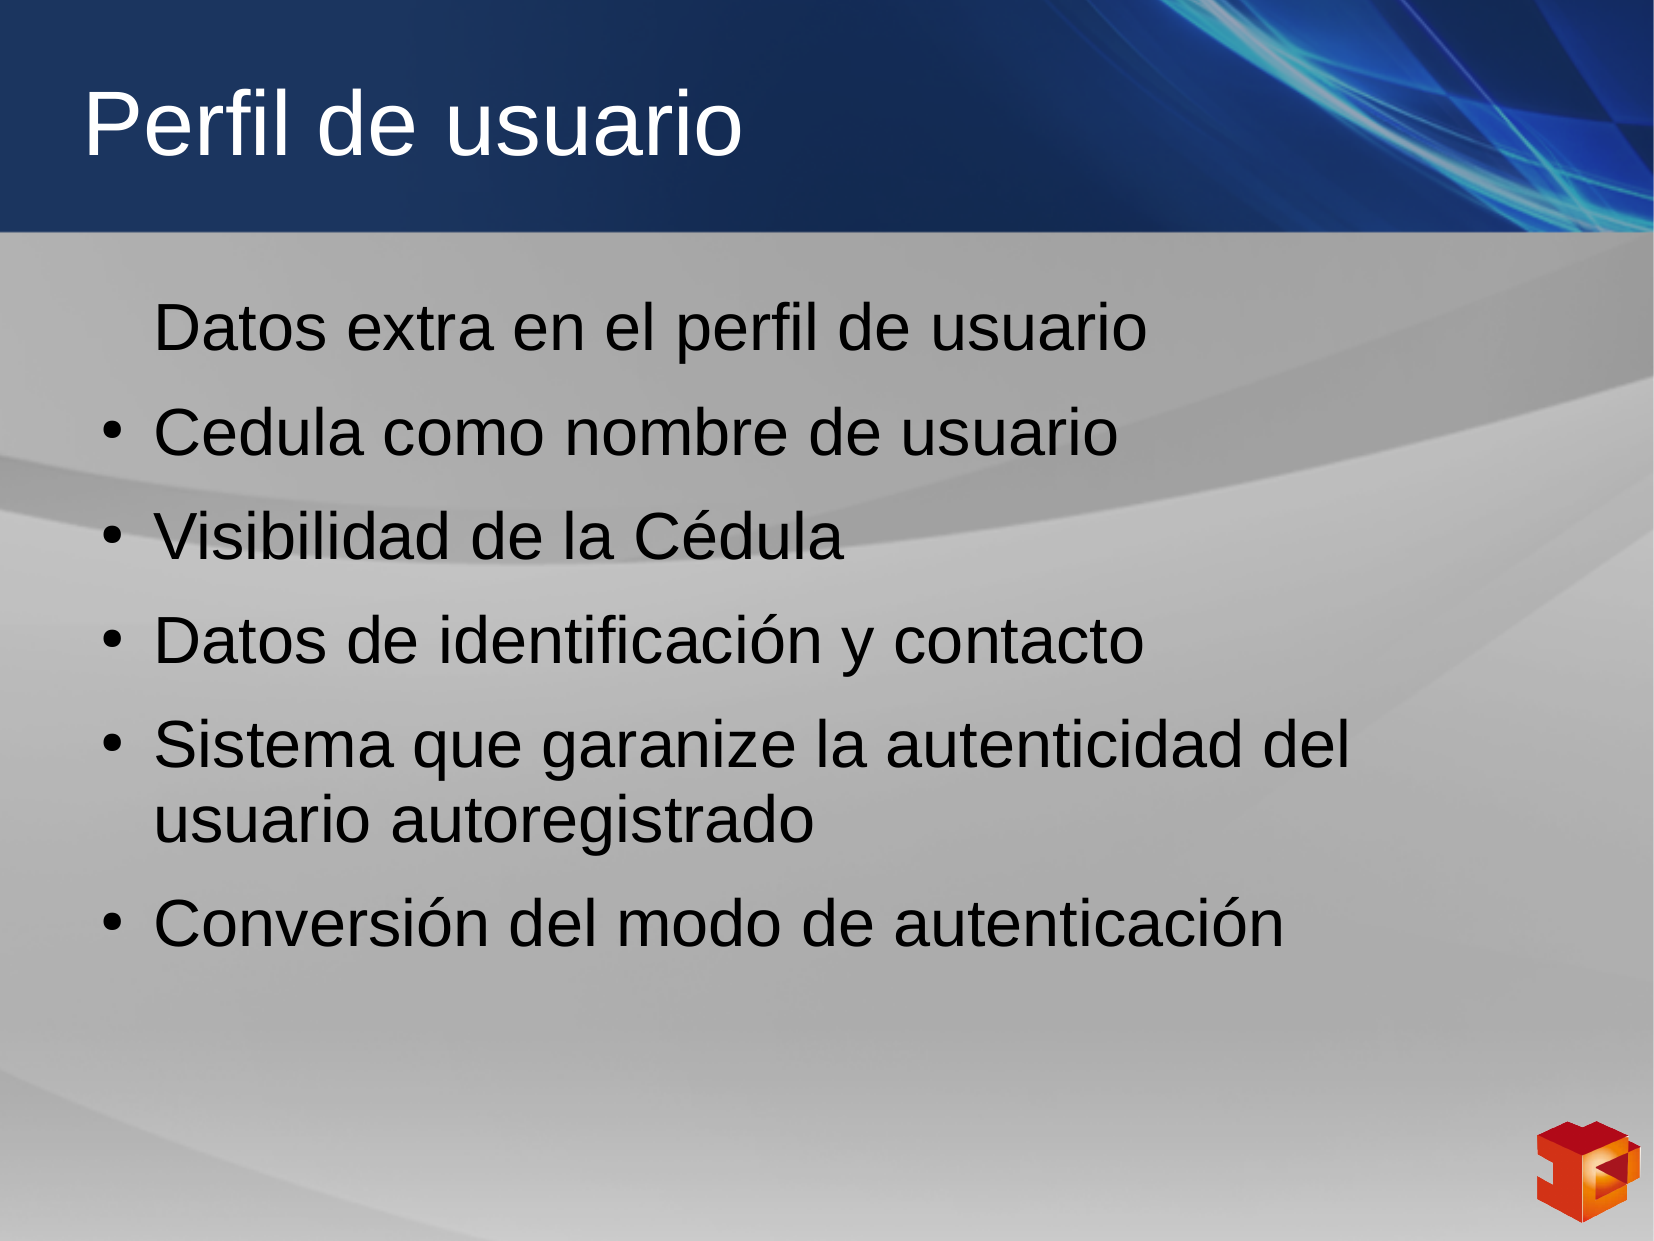

# Perfil de usuario
Datos extra en el perfil de usuario
Cedula como nombre de usuario
Visibilidad de la Cédula
Datos de identificación y contacto
Sistema que garanize la autenticidad del usuario autoregistrado
Conversión del modo de autenticación